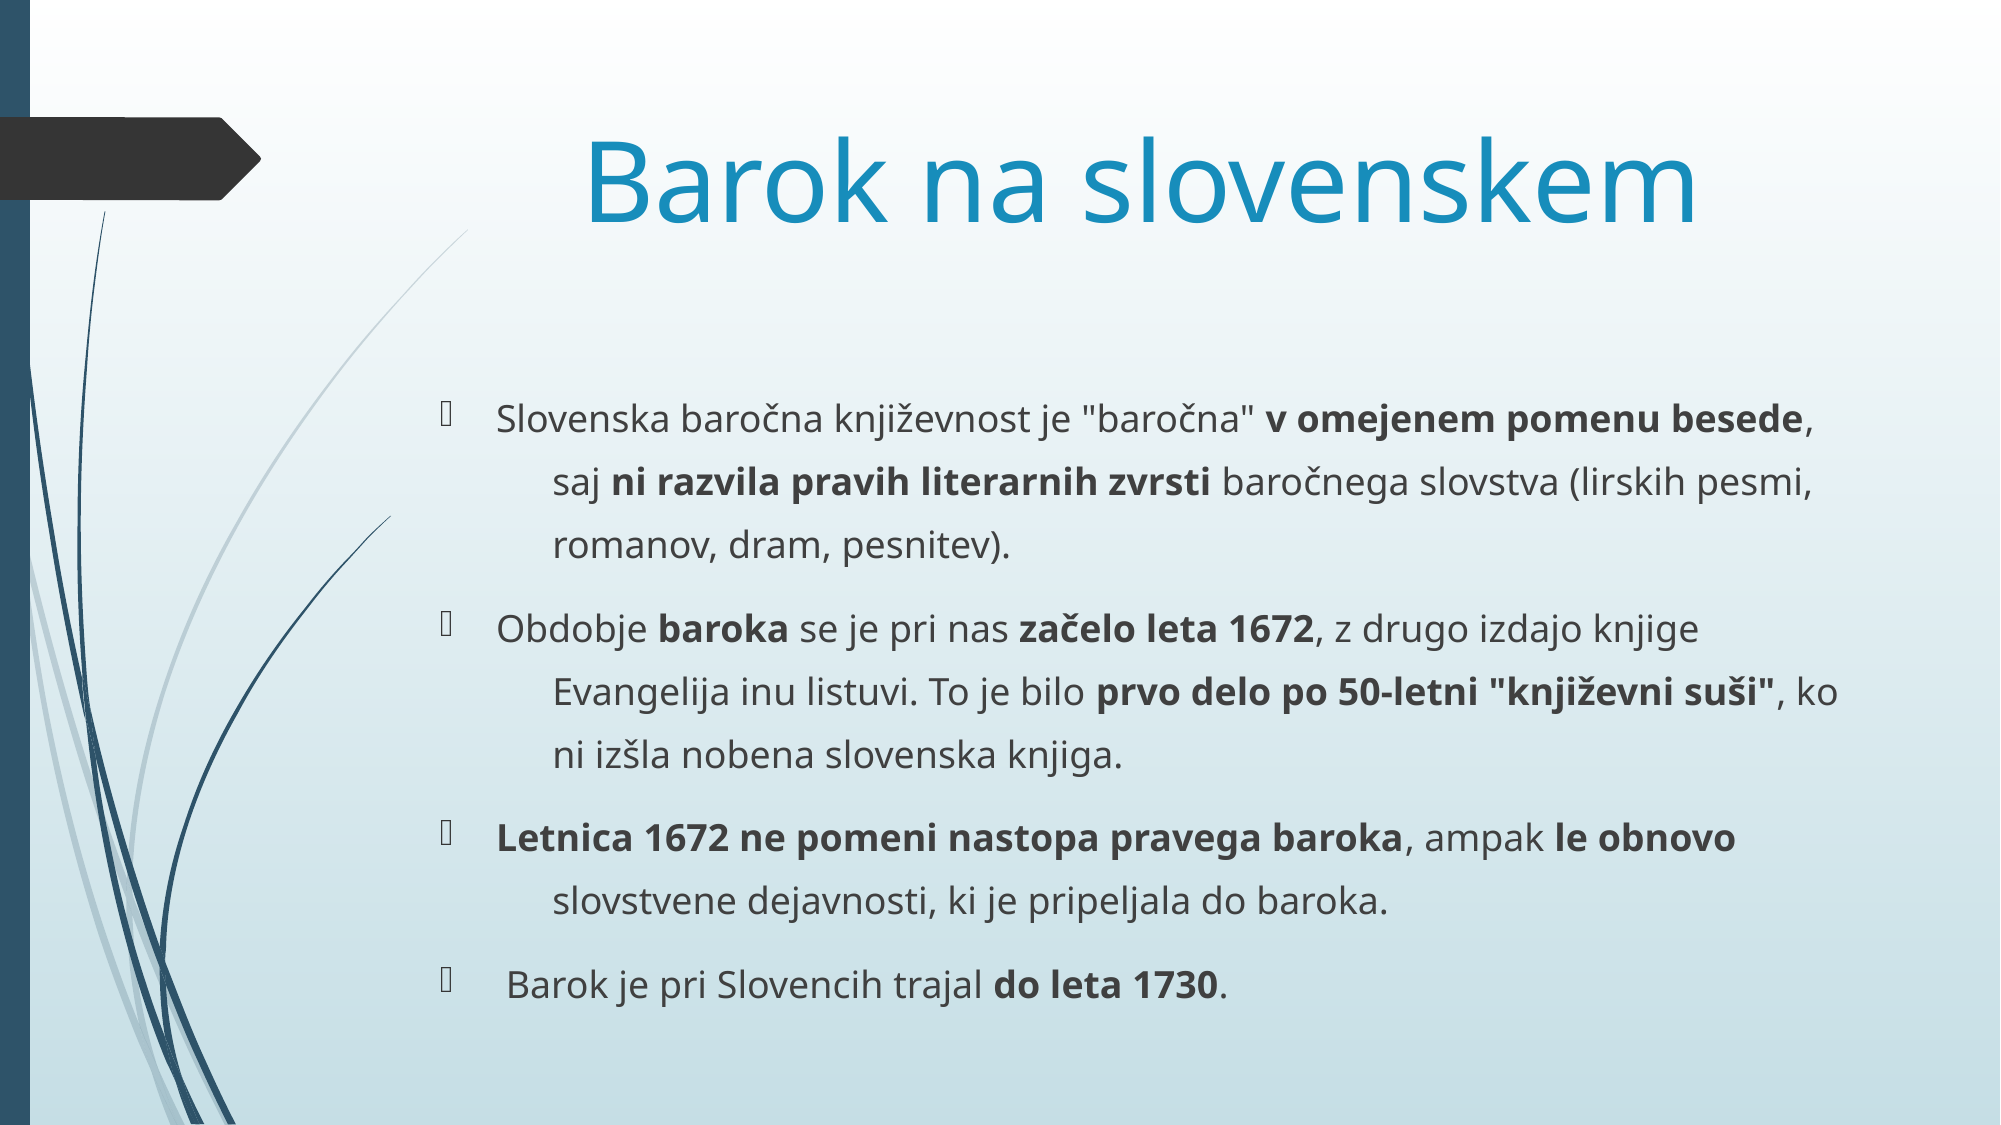

# Barok na slovenskem
Slovenska baročna književnost je "baročna" v omejenem pomenu besede, saj ni razvila pravih literarnih zvrsti baročnega slovstva (lirskih pesmi, romanov, dram, pesnitev).
Obdobje baroka se je pri nas začelo leta 1672, z drugo izdajo knjige Evangelija inu listuvi. To je bilo prvo delo po 50-letni "književni suši", ko ni izšla nobena slovenska knjiga.
Letnica 1672 ne pomeni nastopa pravega baroka, ampak le obnovo slovstvene dejavnosti, ki je pripeljala do baroka.
 Barok je pri Slovencih trajal do leta 1730.